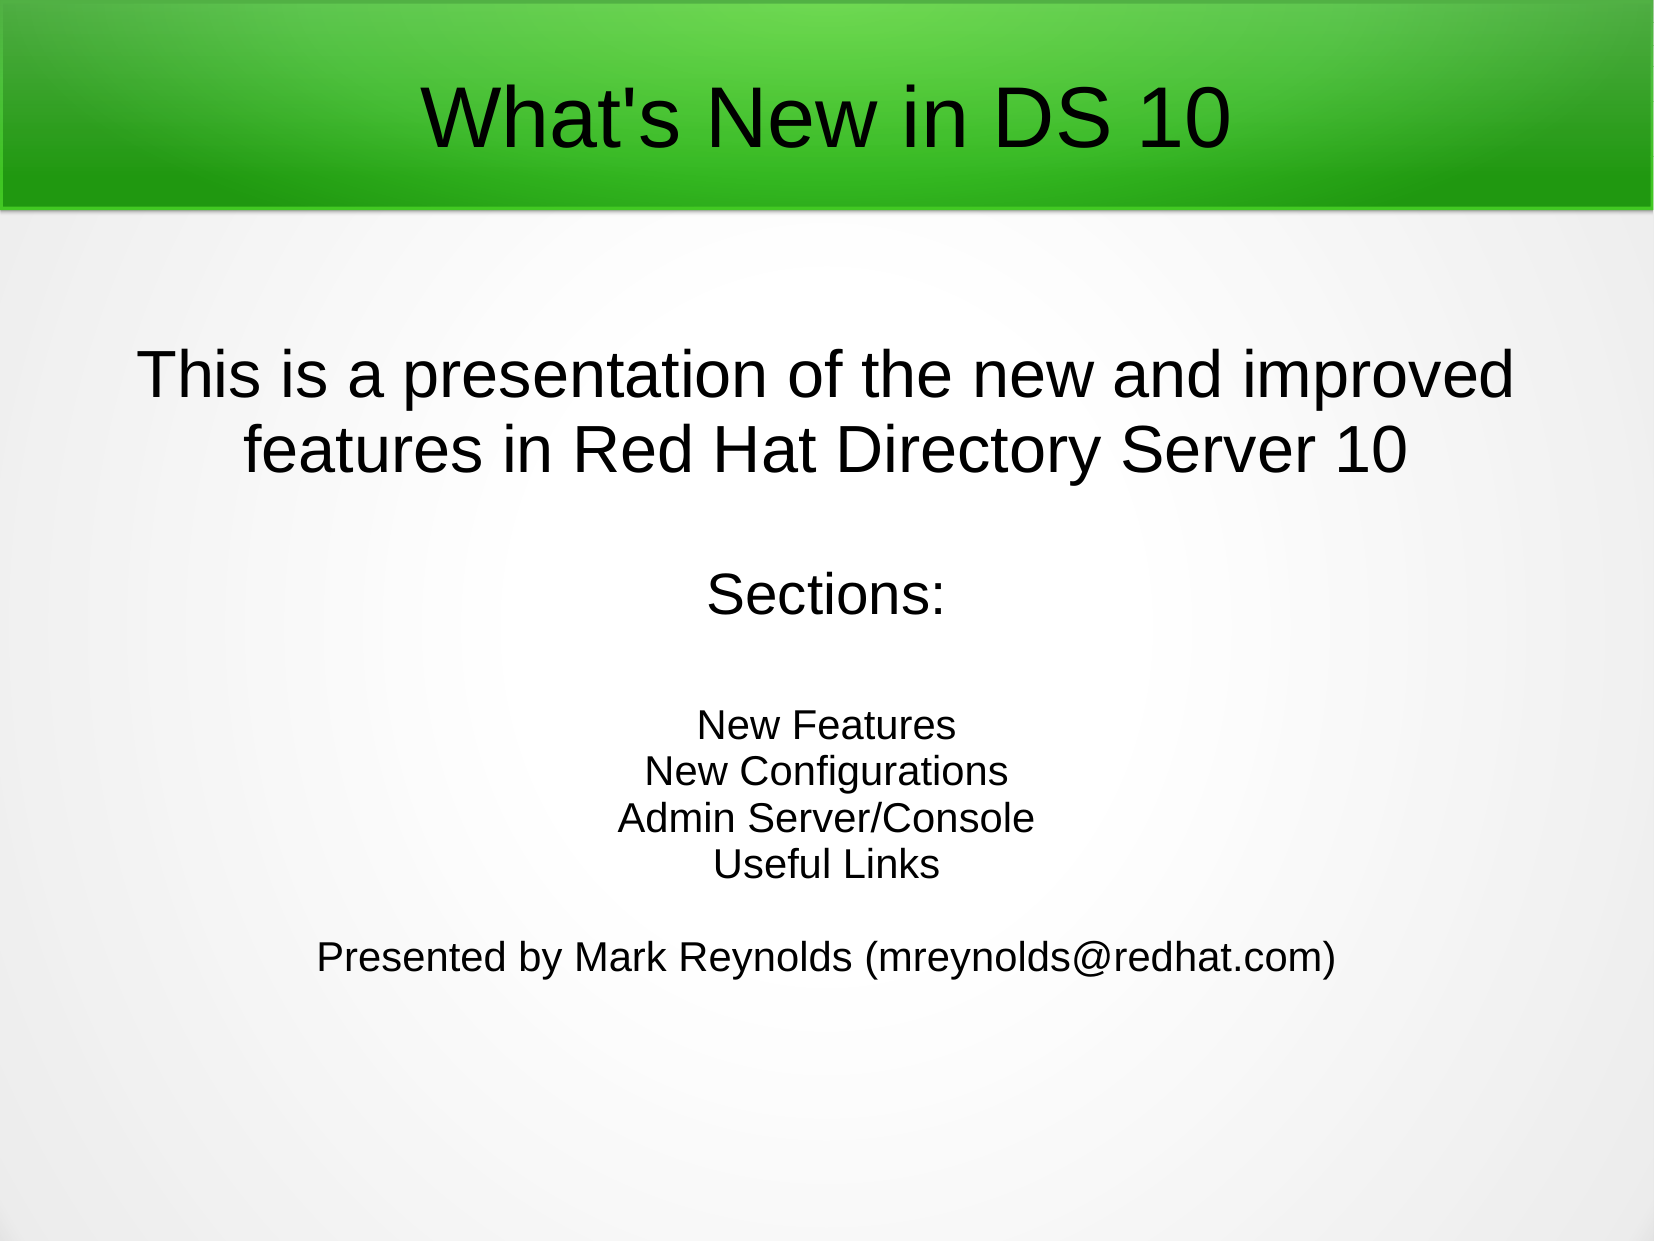

# What's New in DS 10
This is a presentation of the new and improved features in Red Hat Directory Server 10
Sections:
New Features
New Configurations
Admin Server/Console
Useful Links
Presented by Mark Reynolds (mreynolds@redhat.com)